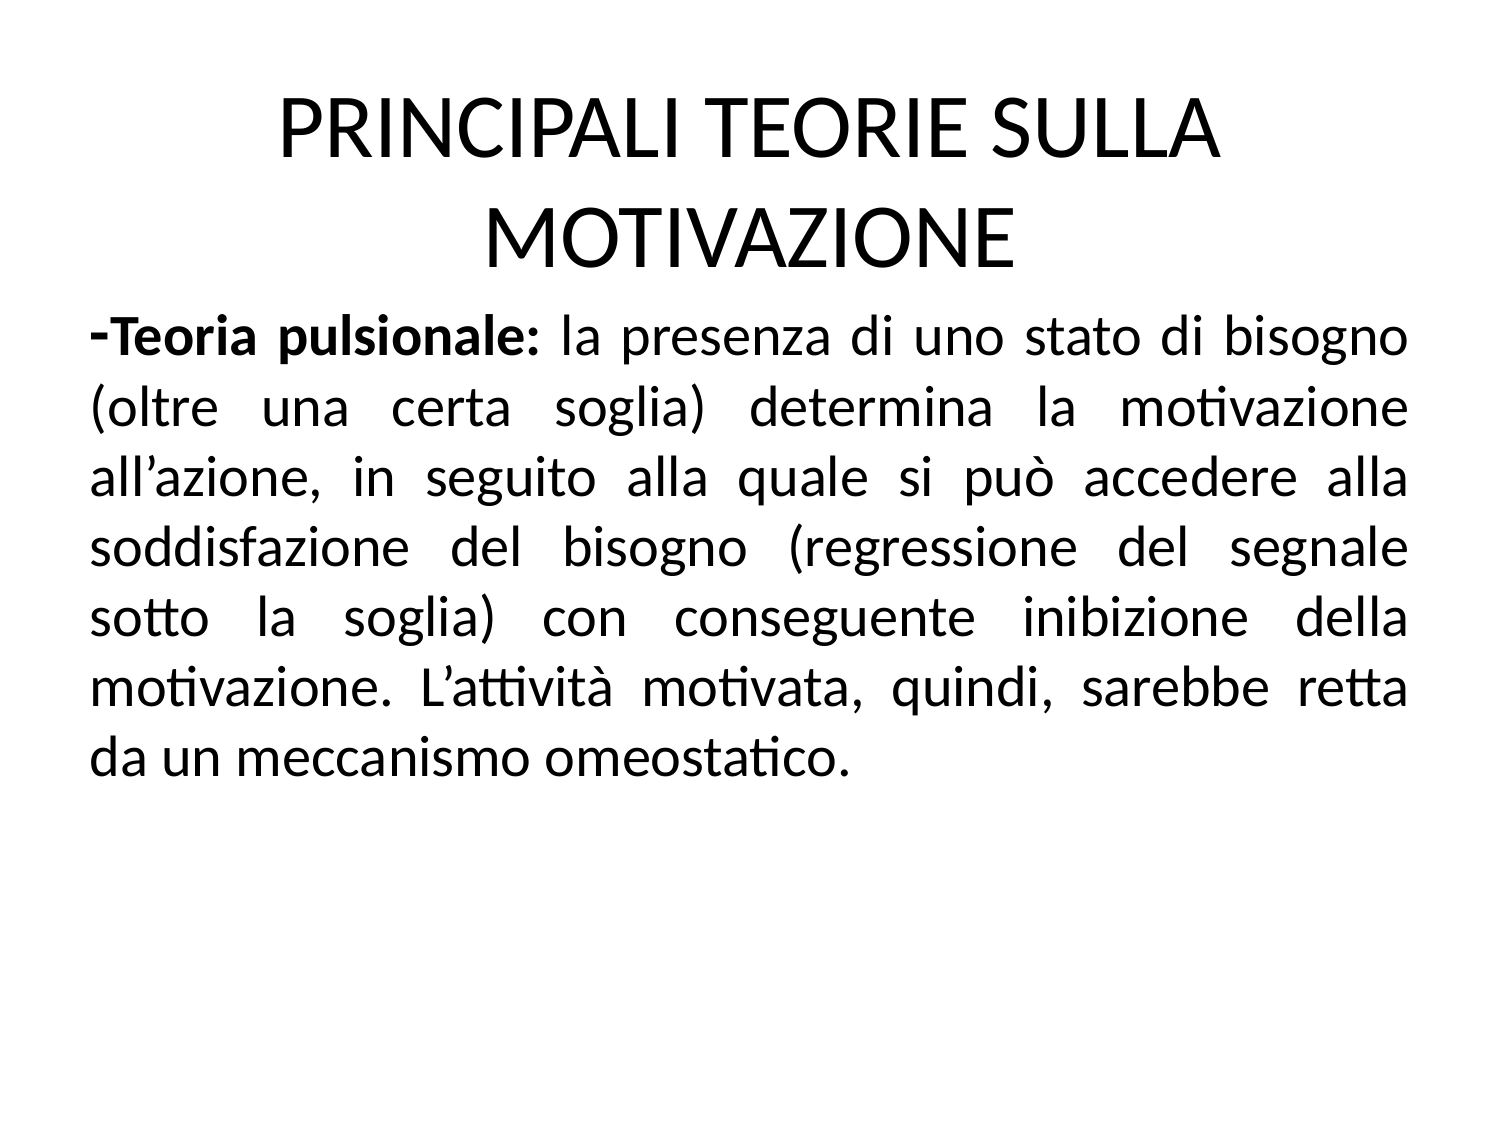

# PRINCIPALI TEORIE SULLA MOTIVAZIONE
-Teoria pulsionale: la presenza di uno stato di bisogno (oltre una certa soglia) determina la motivazione all’azione, in seguito alla quale si può accedere alla soddisfazione del bisogno (regressione del segnale sotto la soglia) con conseguente inibizione della motivazione. L’attività motivata, quindi, sarebbe retta da un meccanismo omeostatico.